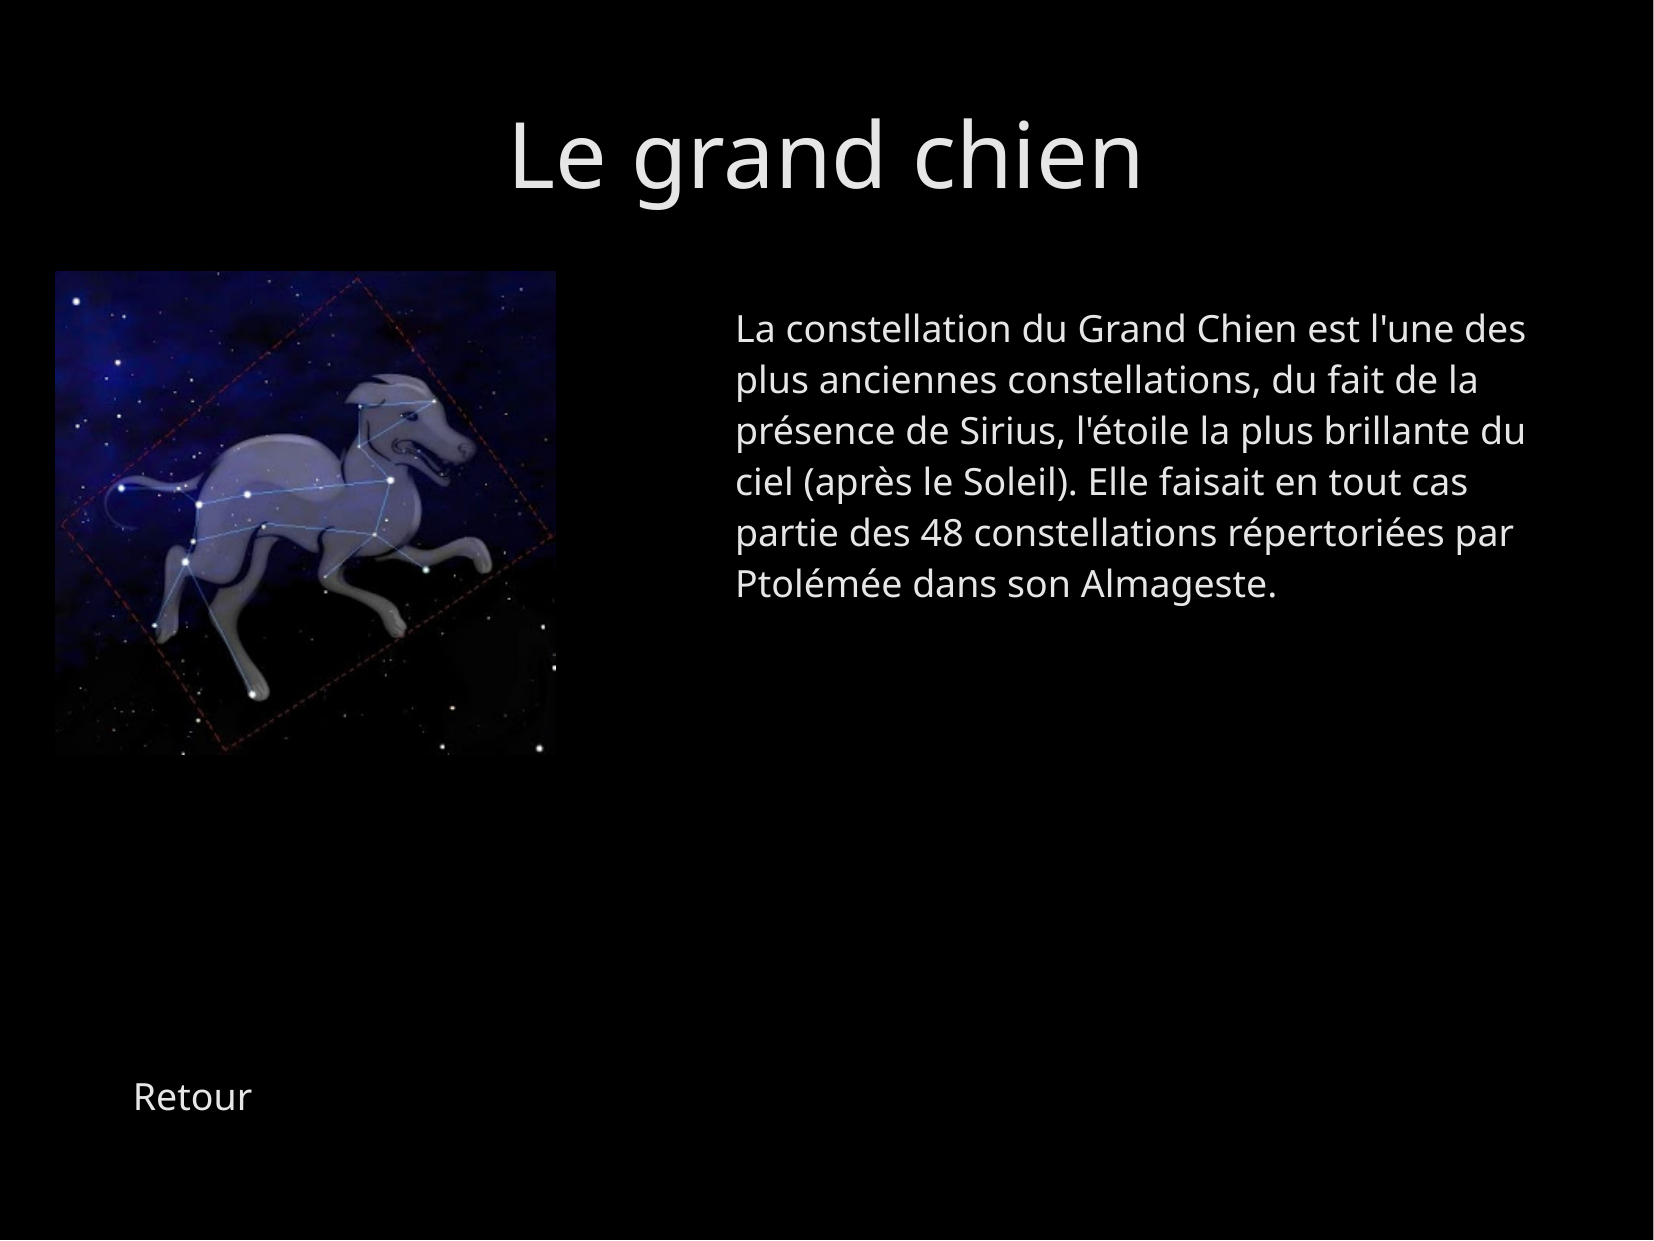

# Le grand chien
La constellation du Grand Chien est l'une des plus anciennes constellations, du fait de la présence de Sirius, l'étoile la plus brillante du ciel (après le Soleil). Elle faisait en tout cas partie des 48 constellations répertoriées par Ptolémée dans son Almageste.
Retour